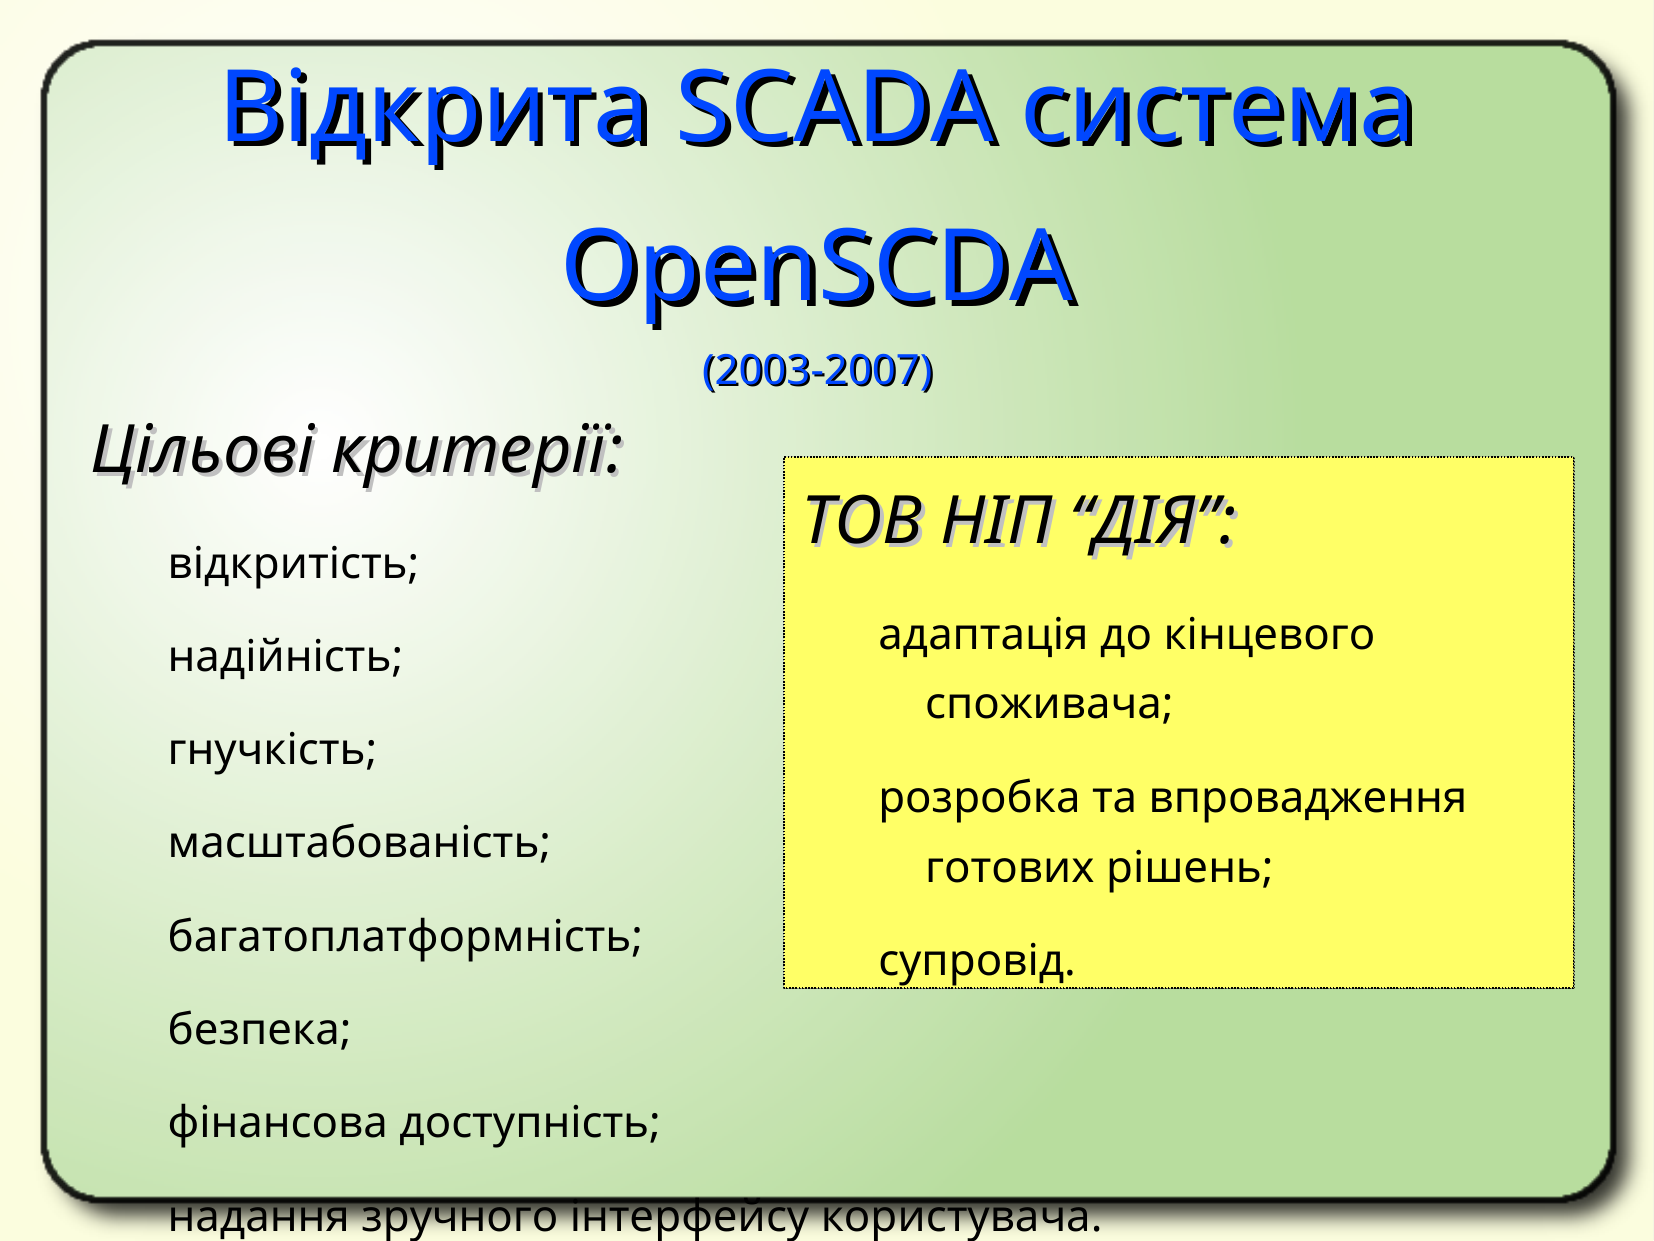

# Відкрита SCADA система OpenSCDA (2003-2007)‏
Цільові критерії:
відкритість;
надійність;
гнучкість;
масштабованість;
багатоплатформність;
безпека;
фінансова доступність;
надання зручного інтерфейсу користувача.
ТОВ НІП “ДІЯ”:
адаптація до кінцевого споживача;
розробка та впровадження готових рішень;
супровід.